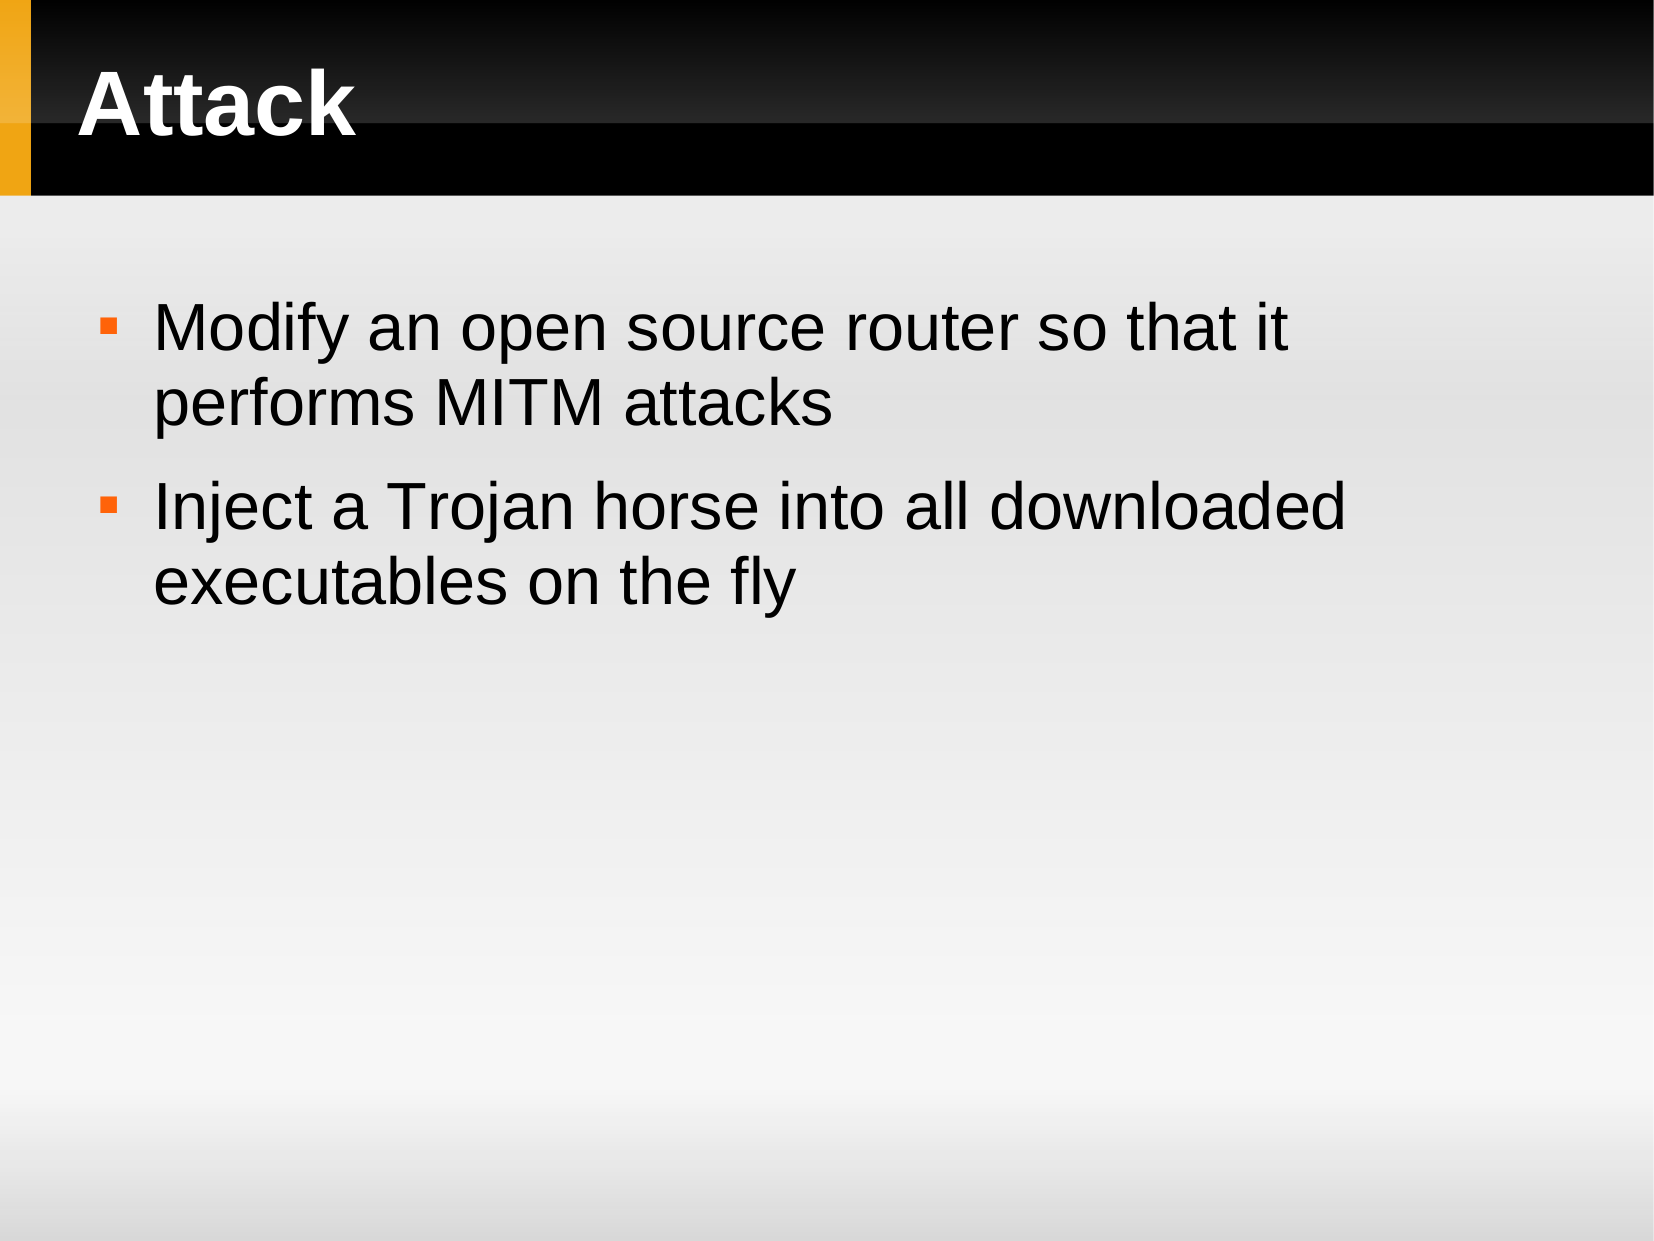

# Attack
Modify an open source router so that it performs MITM attacks
Inject a Trojan horse into all downloaded executables on the fly